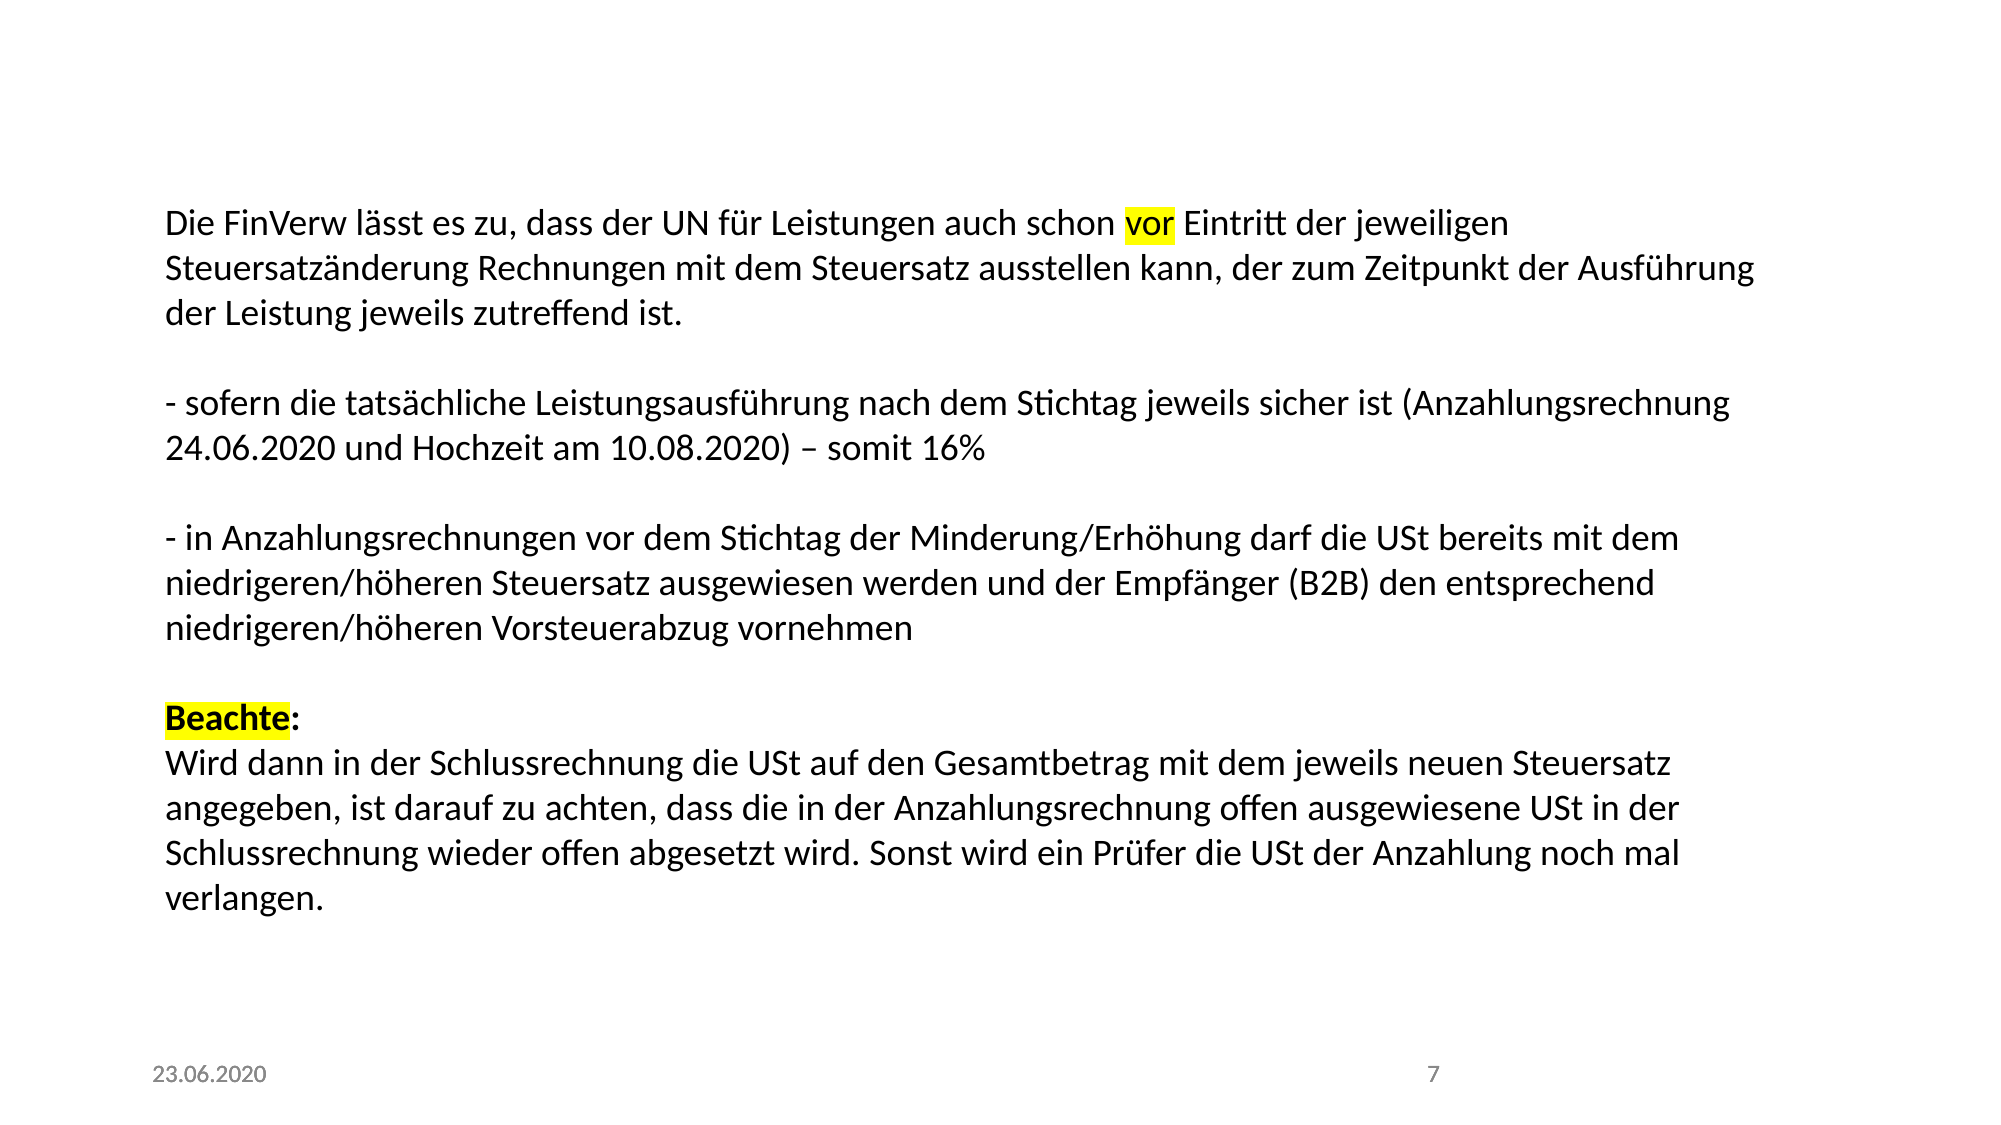

Die FinVerw lässt es zu, dass der UN für Leistungen auch schon vor Eintritt der jeweiligen Steuersatzänderung Rechnungen mit dem Steuersatz ausstellen kann, der zum Zeitpunkt der Ausführung der Leistung jeweils zutreffend ist.
- sofern die tatsächliche Leistungsausführung nach dem Stichtag jeweils sicher ist (Anzahlungsrechnung 24.06.2020 und Hochzeit am 10.08.2020) – somit 16%
- in Anzahlungsrechnungen vor dem Stichtag der Minderung/Erhöhung darf die USt bereits mit dem niedrigeren/höheren Steuersatz ausgewiesen werden und der Empfänger (B2B) den entsprechend niedrigeren/höheren Vorsteuerabzug vornehmen
Beachte:
Wird dann in der Schlussrechnung die USt auf den Gesamtbetrag mit dem jeweils neuen Steuersatz angegeben, ist darauf zu achten, dass die in der Anzahlungsrechnung offen ausgewiesene USt in der Schlussrechnung wieder offen abgesetzt wird. Sonst wird ein Prüfer die USt der Anzahlung noch mal verlangen.
23.06.2020
23.06.2020
23.06.2020